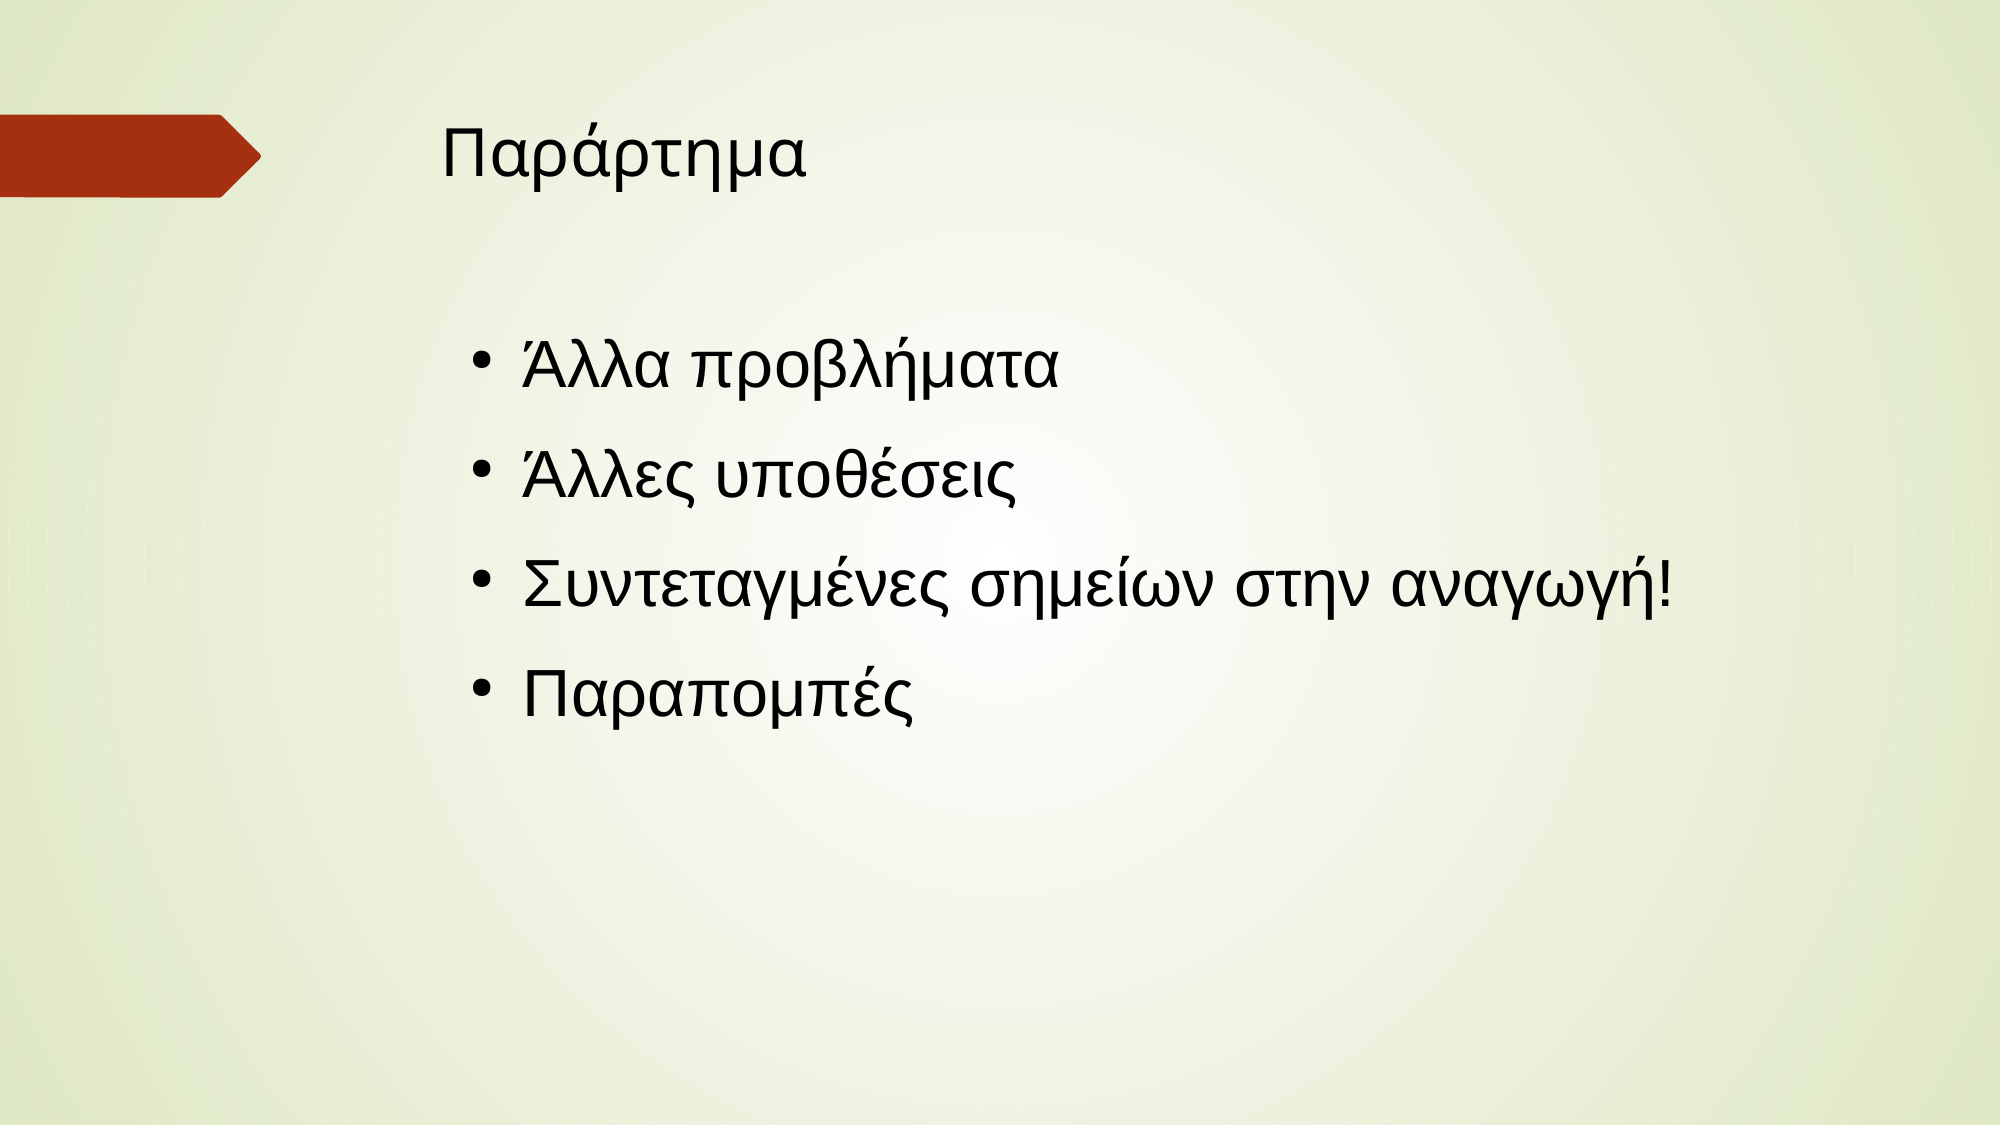

# Παράρτημα
Άλλα προβλήματα
Άλλες υποθέσεις
Συντεταγμένες σημείων στην αναγωγή!
Παραπομπές